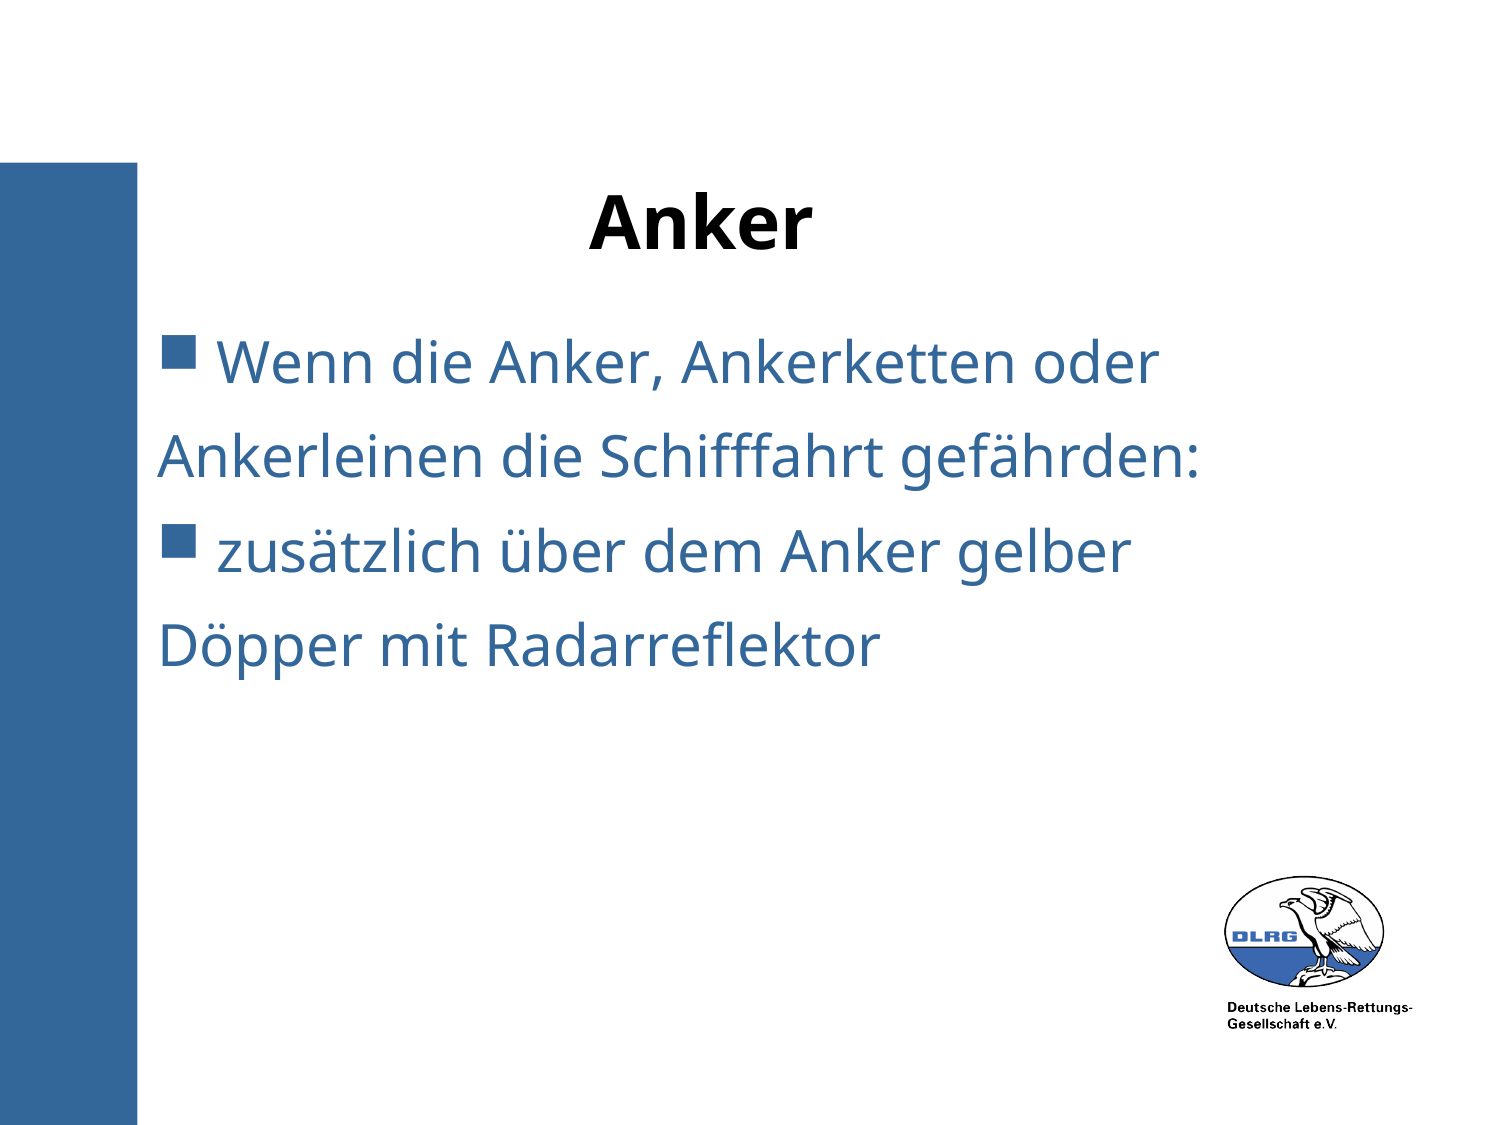

#
Anker
 Wenn die Anker, Ankerketten oder Ankerleinen die Schifffahrt gefährden:
 zusätzlich über dem Anker gelber Döpper mit Radarreflektor